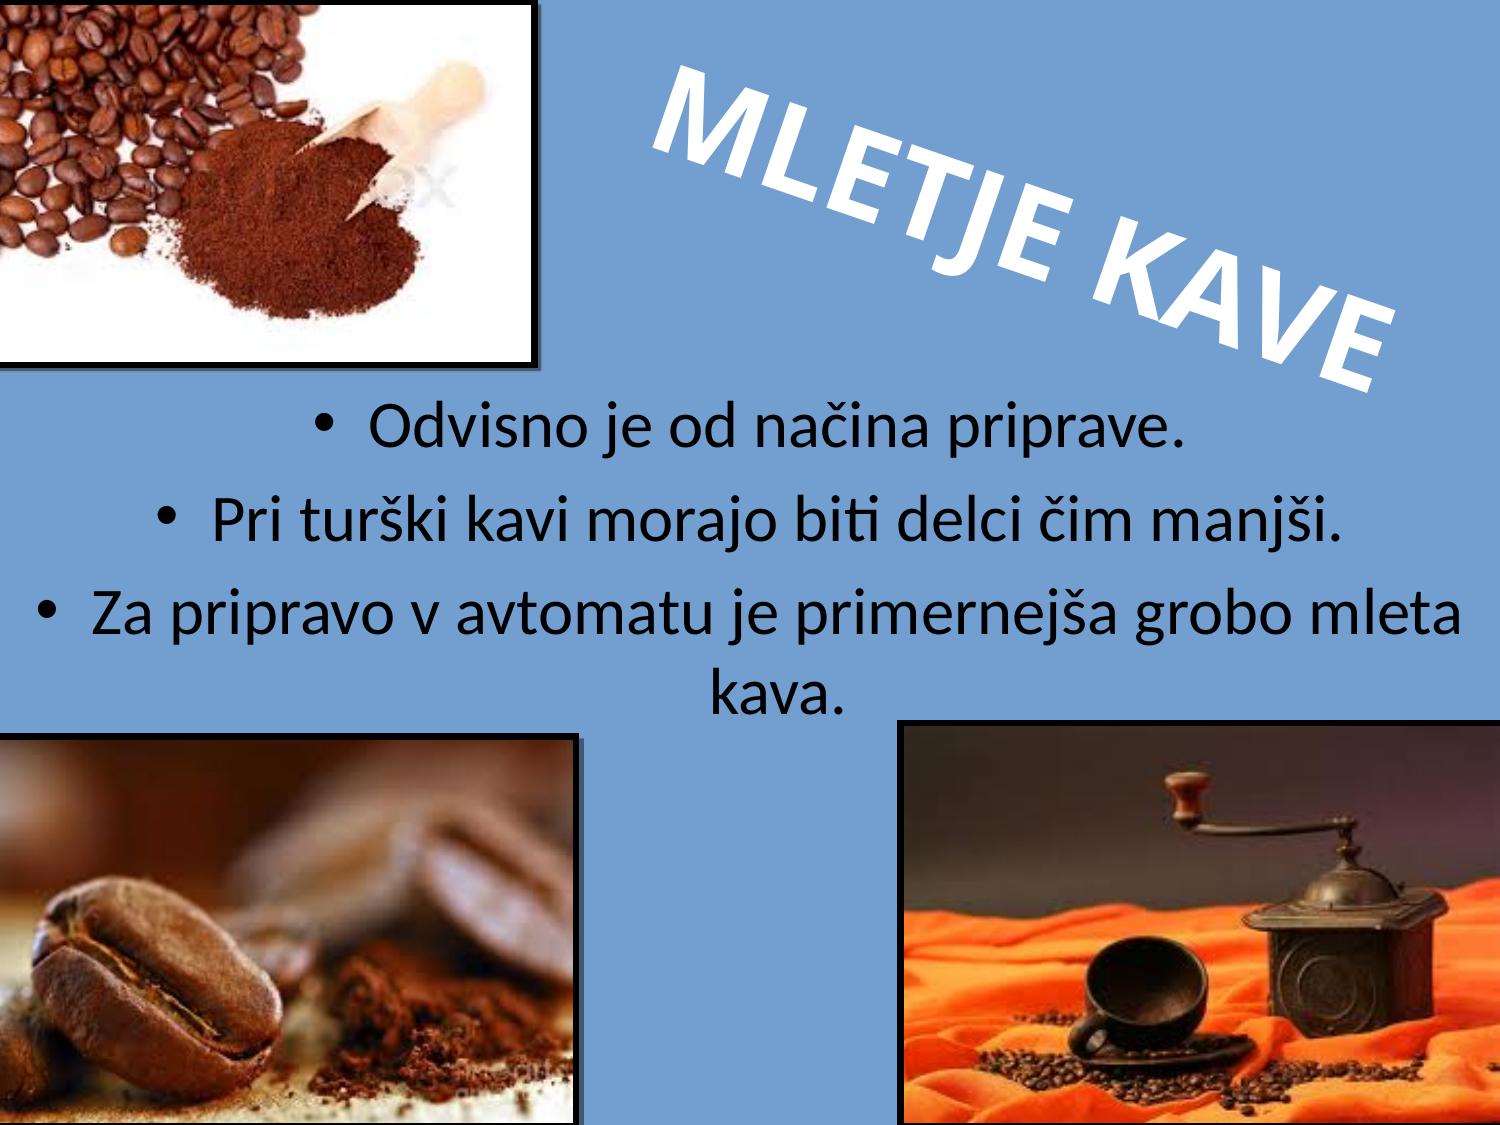

# MLETJE KAVE
Odvisno je od načina priprave.
Pri turški kavi morajo biti delci čim manjši.
Za pripravo v avtomatu je primernejša grobo mleta kava.